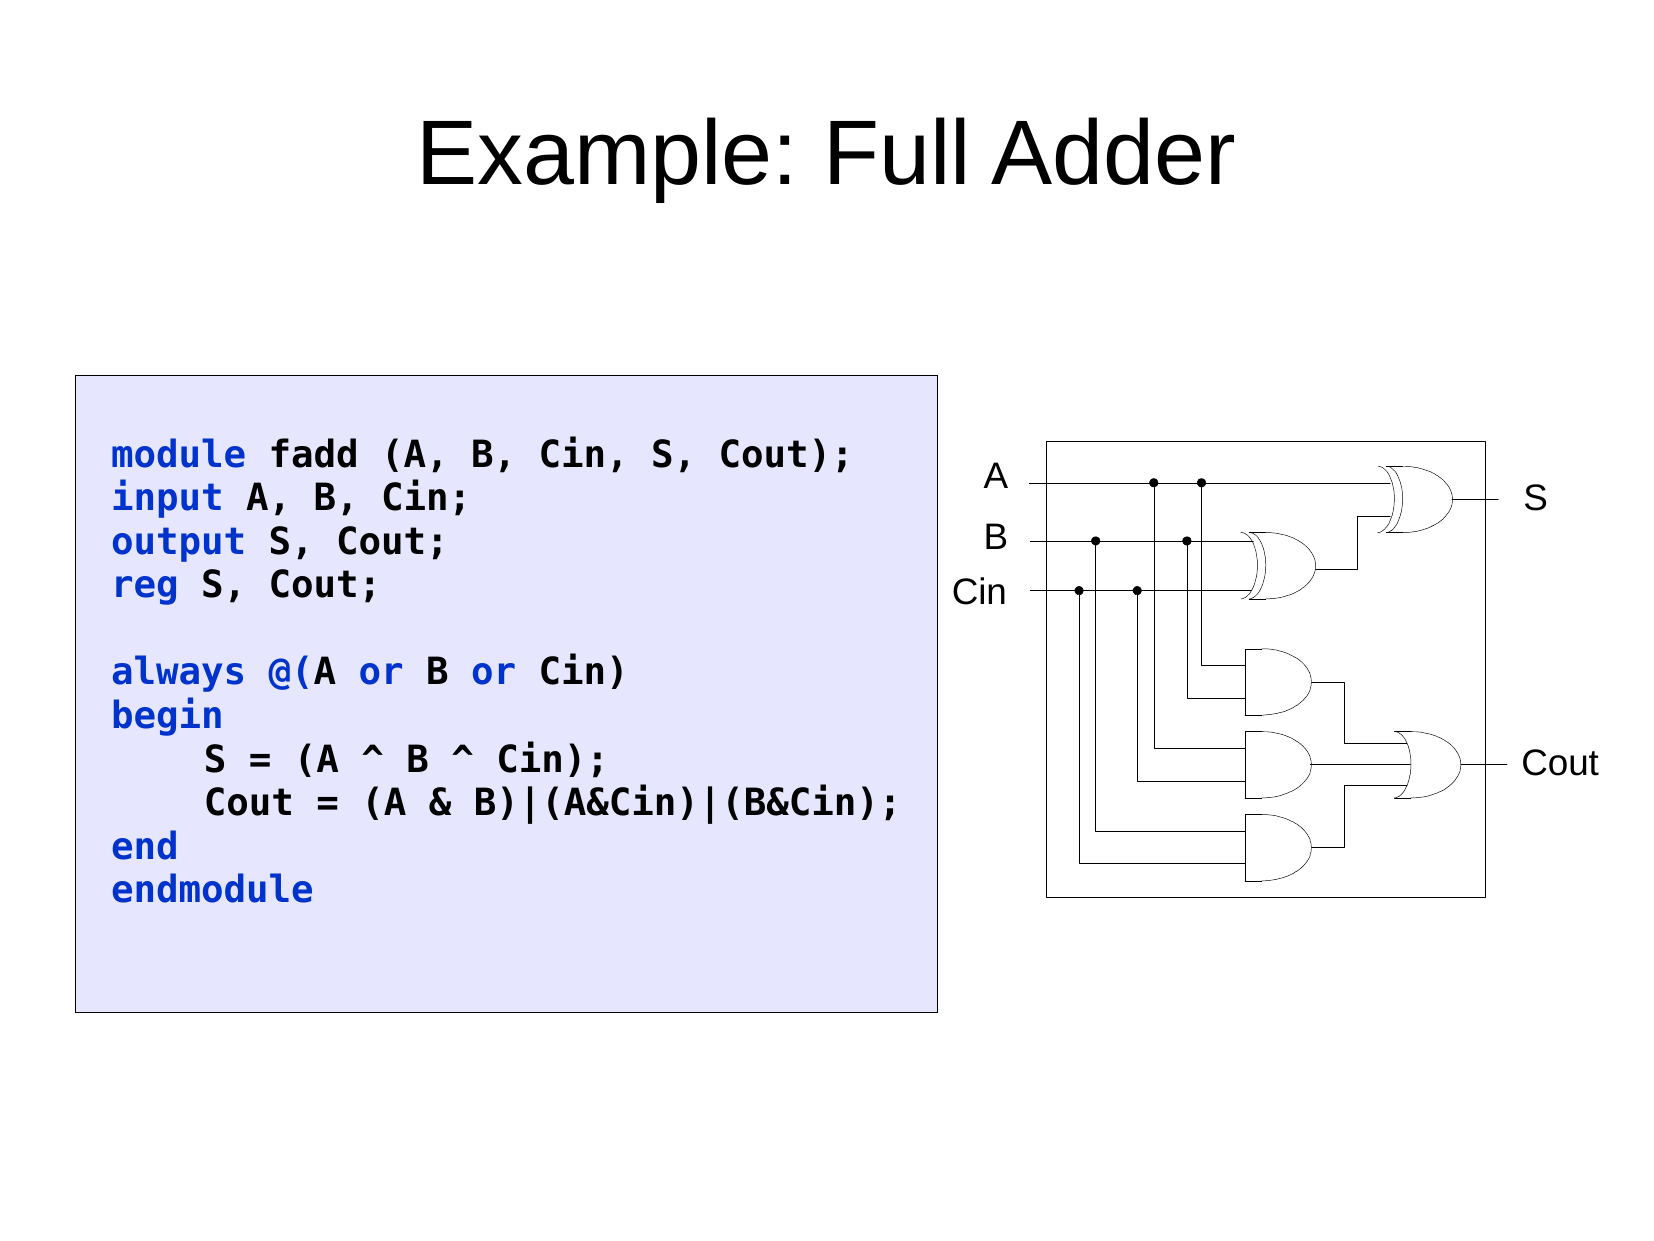

# Example: Full Adder
module fadd (A, B, Cin, S, Cout);
input A, B, Cin;
output S, Cout;
reg S, Cout;
always @(A or B or Cin)
begin
	S = (A ^ B ^ Cin);
	Cout = (A & B)|(A&Cin)|(B&Cin);
end
endmodule